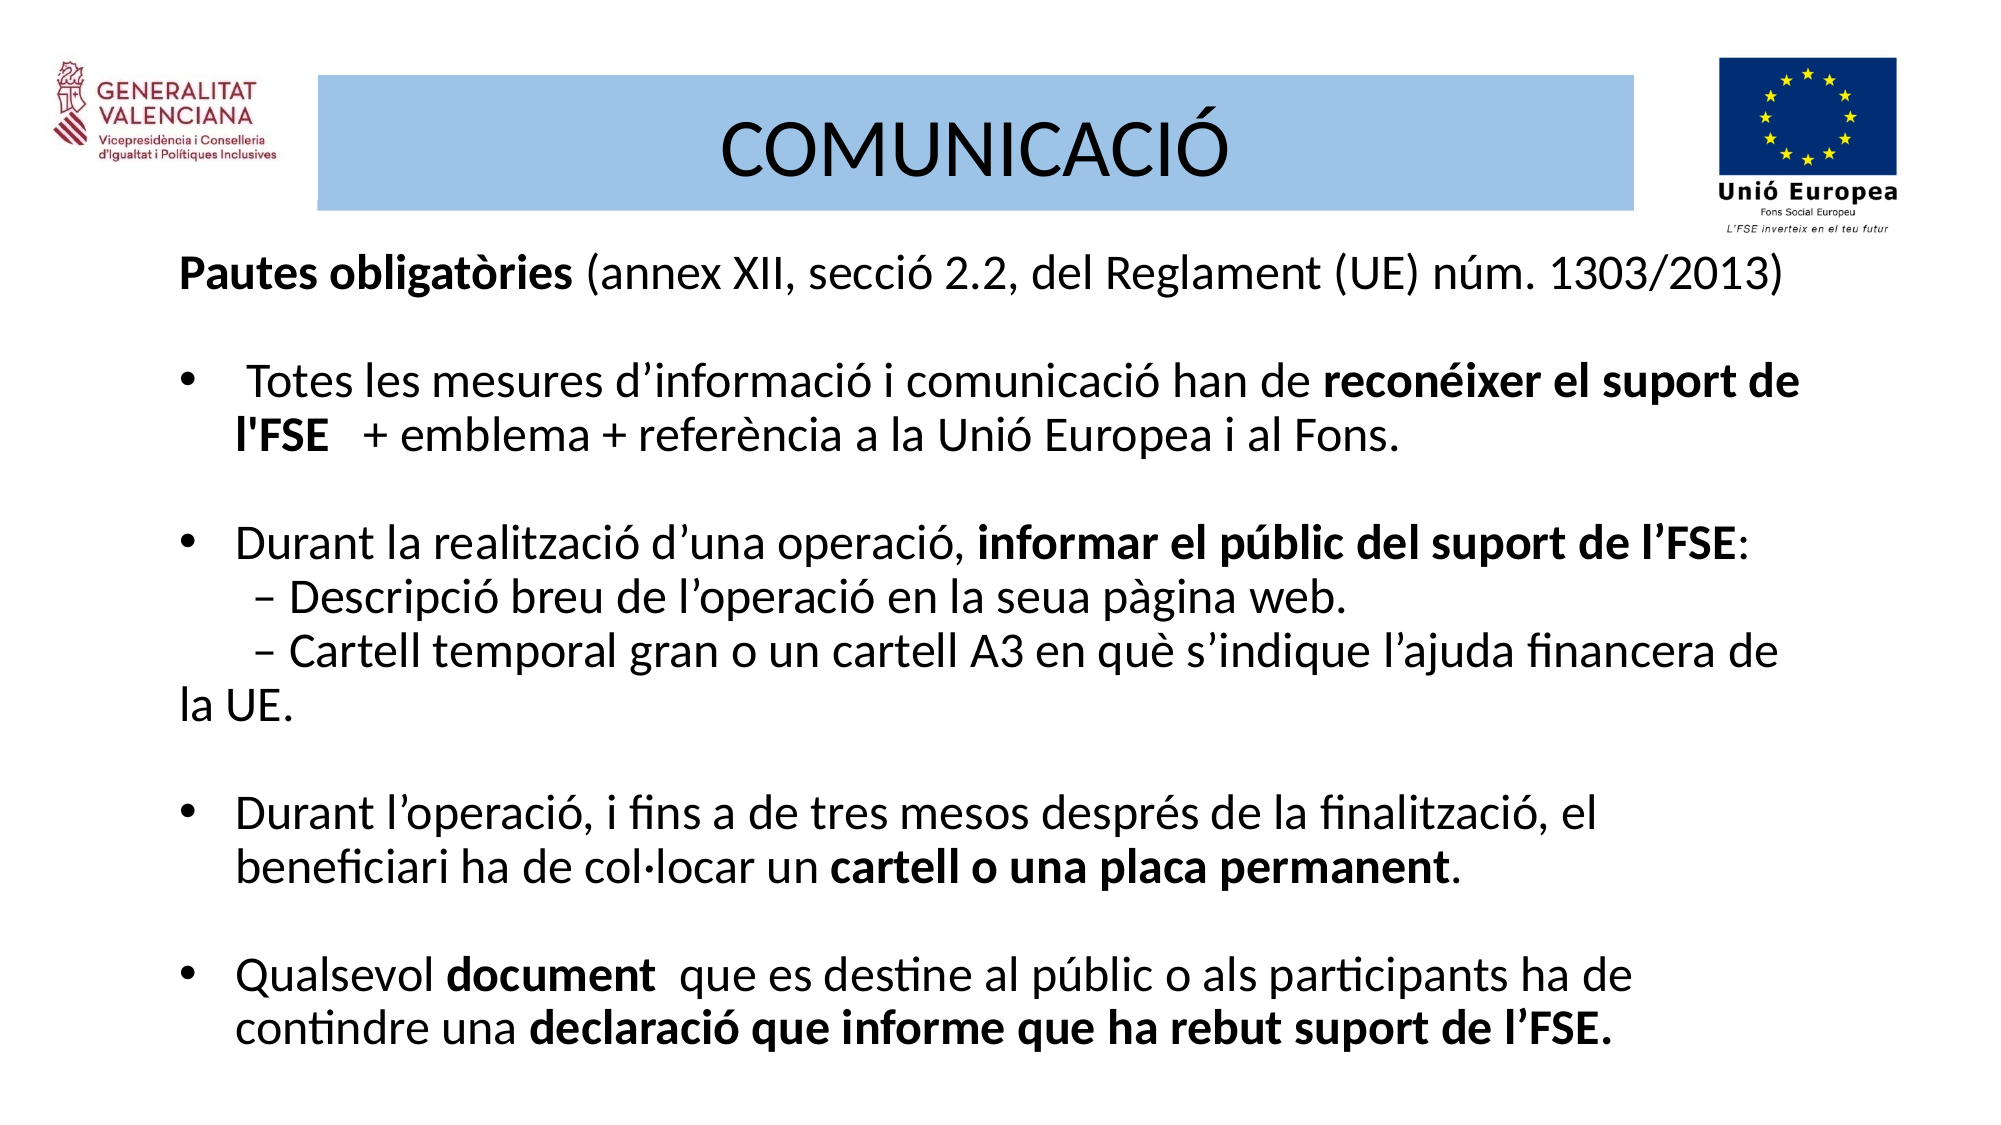

COMUNICACIÓ
Pautes obligatòries (annex XII, secció 2.2, del Reglament (UE) núm. 1303/2013)
 Totes les mesures d’informació i comunicació han de reconéixer el suport de l'FSE + emblema + referència a la Unió Europea i al Fons.
Durant la realització d’una operació, informar el públic del suport de l’FSE:
	– Descripció breu de l’operació en la seua pàgina web.
	– Cartell temporal gran o un cartell A3 en què s’indique l’ajuda financera de la UE.
Durant l’operació, i fins a de tres mesos després de la finalització, el beneficiari ha de col·locar un cartell o una placa permanent.
Qualsevol document que es destine al públic o als participants ha de contindre una declaració que informe que ha rebut suport de l’FSE.